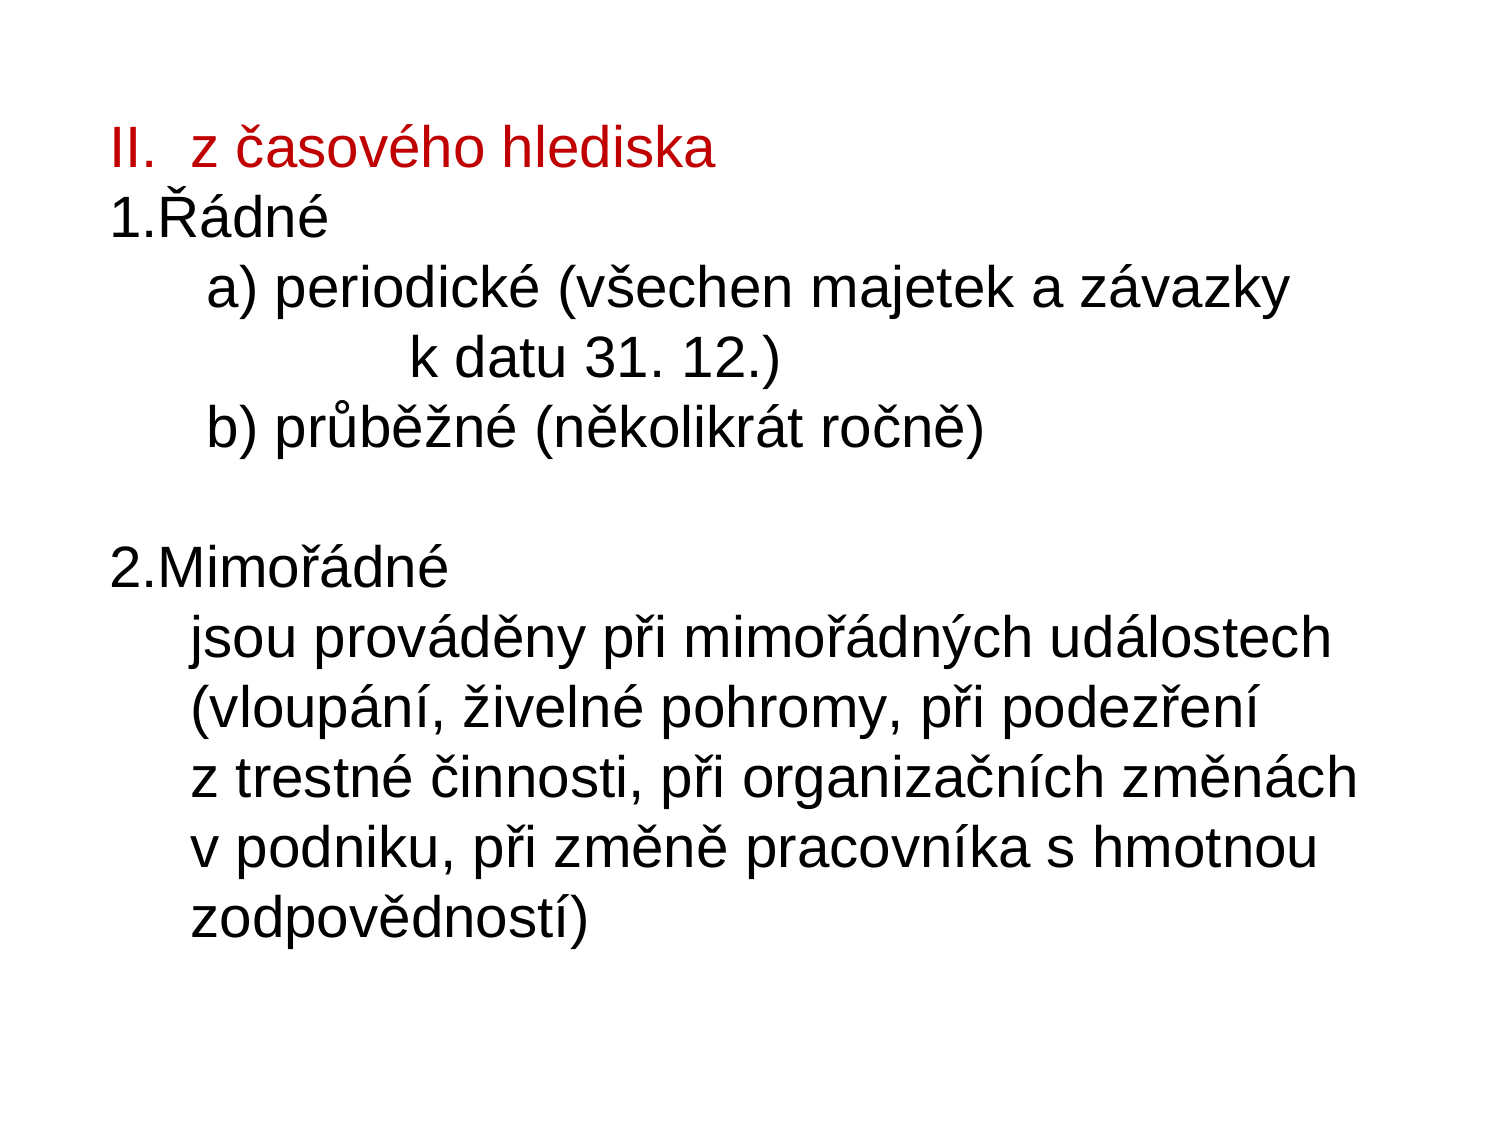

II. z časového hlediska
Řádné
 a) periodické (všechen majetek a závazky
		k datu 31. 12.)
 b) průběžné (několikrát ročně)
Mimořádné
 jsou prováděny při mimořádných událostech
 (vloupání, živelné pohromy, při podezření
 z trestné činnosti, při organizačních změnách
 v podniku, při změně pracovníka s hmotnou
 zodpovědností)